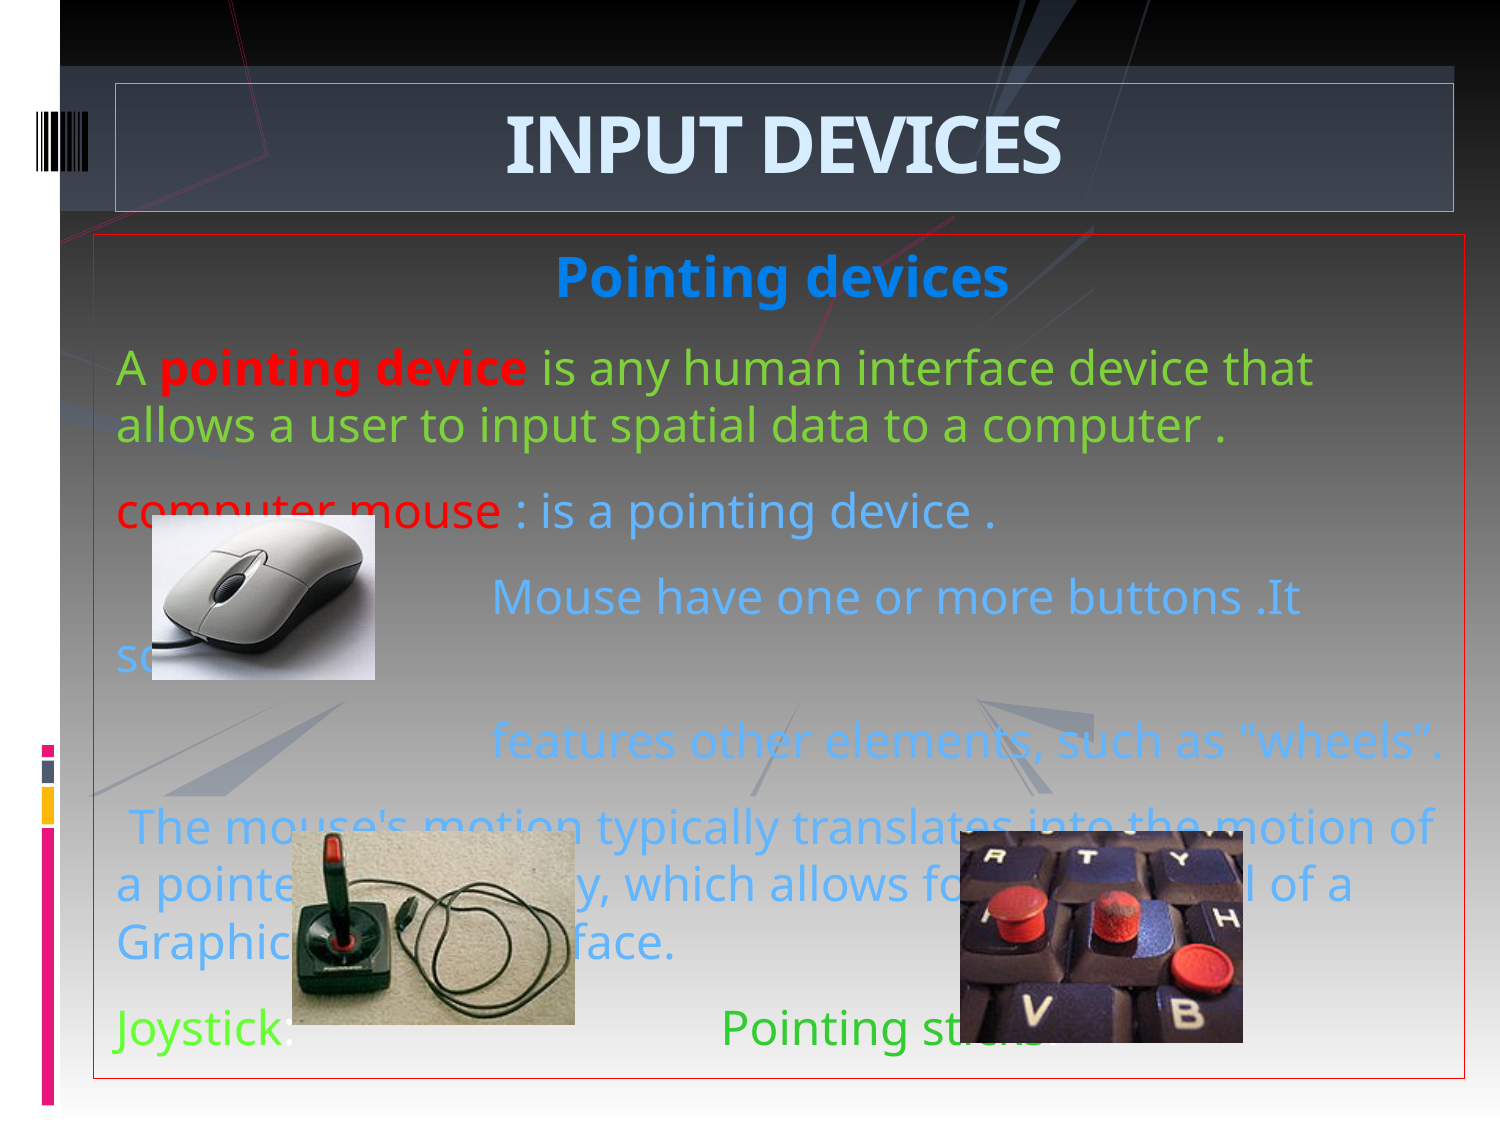

INPUT DEVICES
# Pointing devices
A pointing device is any human interface device that allows a user to input spatial data to a computer .
computer mouse : is a pointing device .
 Mouse have one or more buttons .It sometimes
 features other elements, such as "wheels”.
 The mouse's motion typically translates into the motion of a pointer on a display, which allows for fine control of a Graphical User Interface.
Joystick: Pointing sticks: